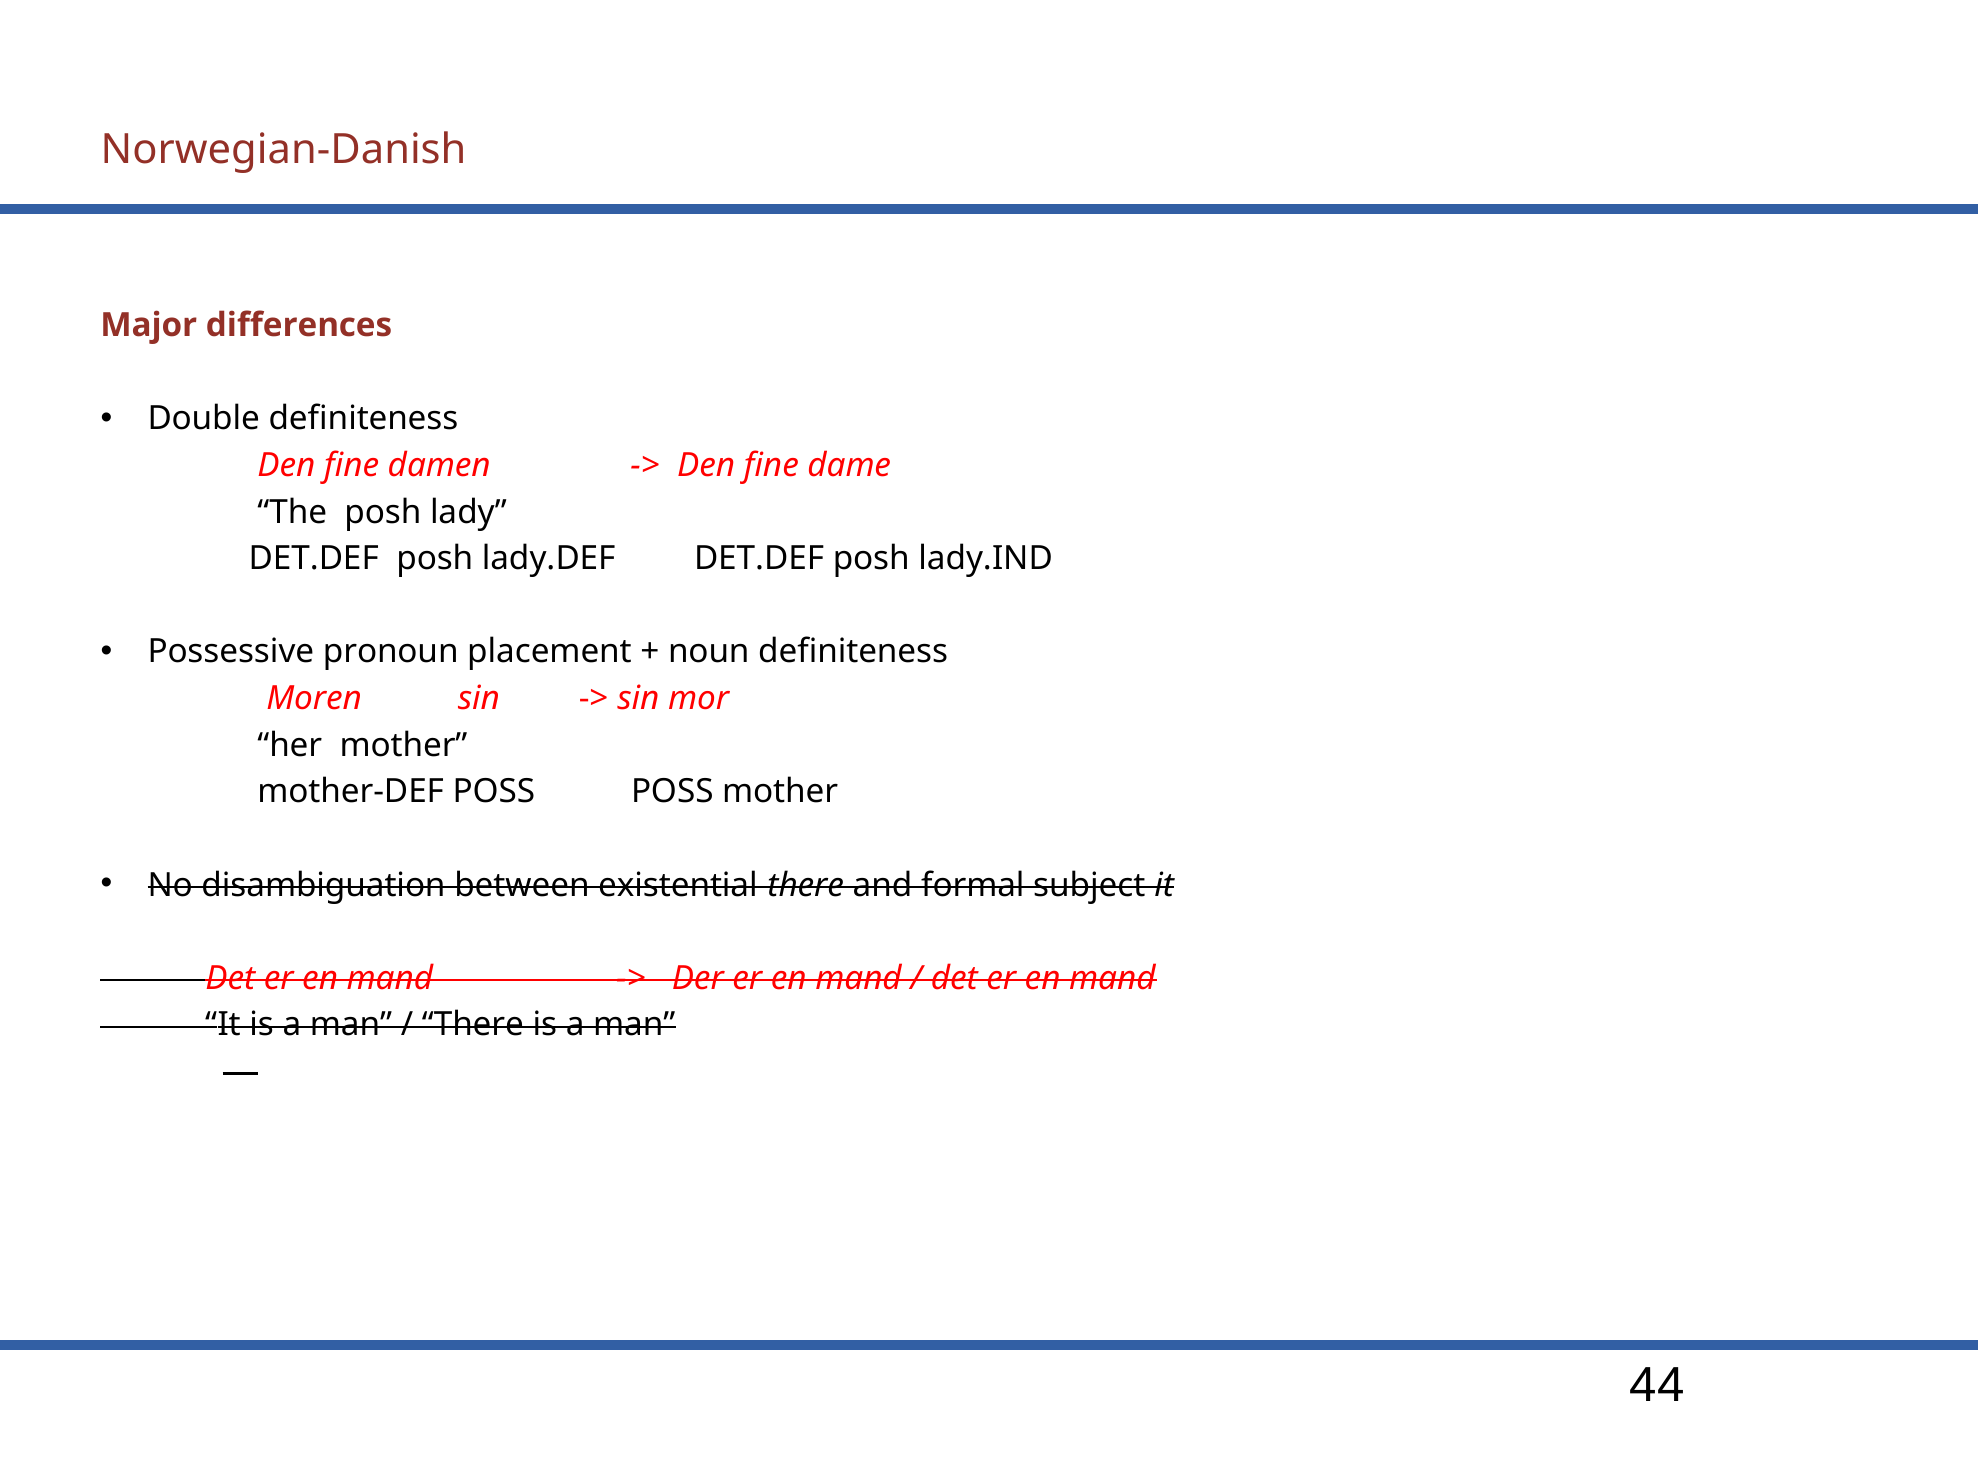

Norwegian-Danish
Major differences
Double definiteness
 Den fine damen -> Den fine dame
 “The posh lady”
 DET.DEF posh lady.DEF DET.DEF posh lady.IND
Possessive pronoun placement + noun definiteness
 Moren sin -> sin mor
 “her mother”
 mother-DEF POSS POSS mother
No disambiguation between existential there and formal subject it
 Det er en mand -> Der er en mand / det er en mand
 “It is a man” / “There is a man”